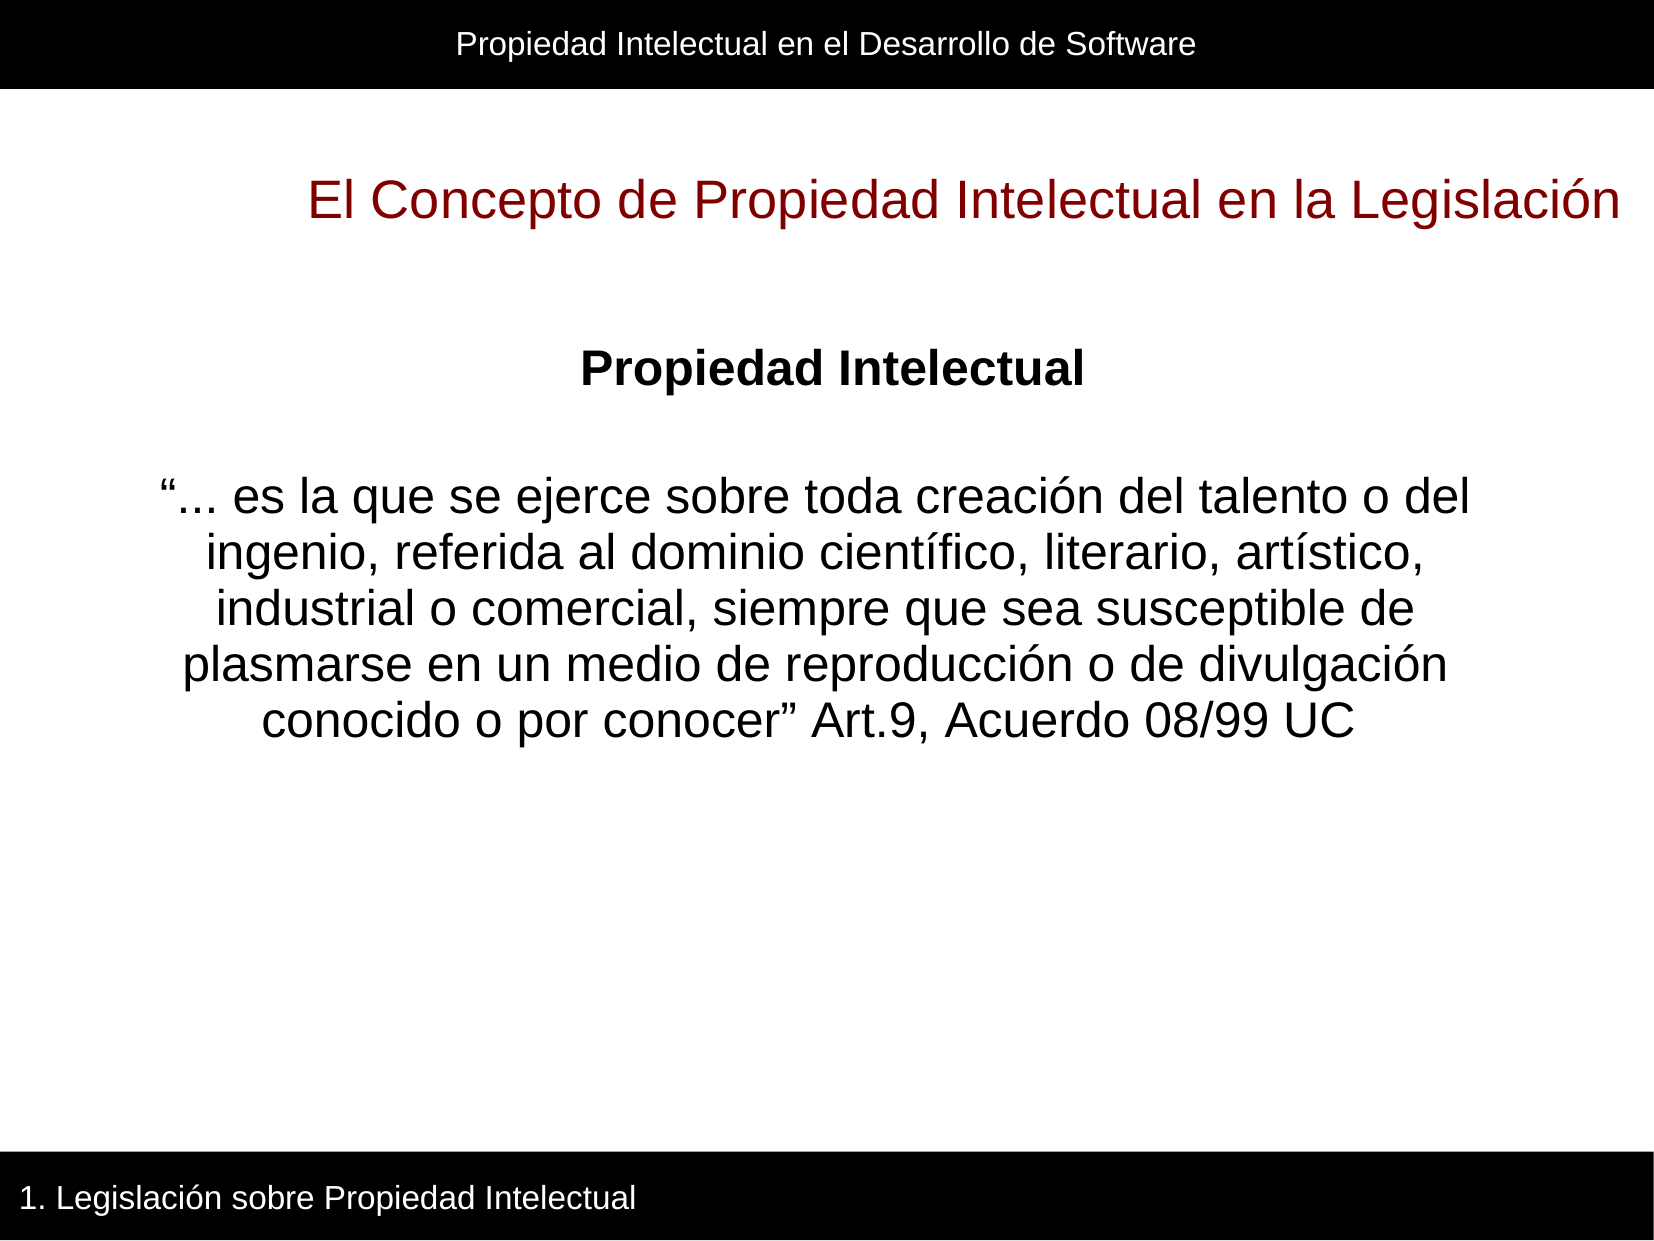

# El Concepto de Propiedad Intelectual en la Legislación
Propiedad Intelectual
“... es la que se ejerce sobre toda creación del talento o del ingenio, referida al dominio científico, literario, artístico, industrial o comercial, siempre que sea susceptible de plasmarse en un medio de reproducción o de divulgación conocido o por conocer” Art.9, Acuerdo 08/99 UC
1. Legislación sobre Propiedad Intelectual